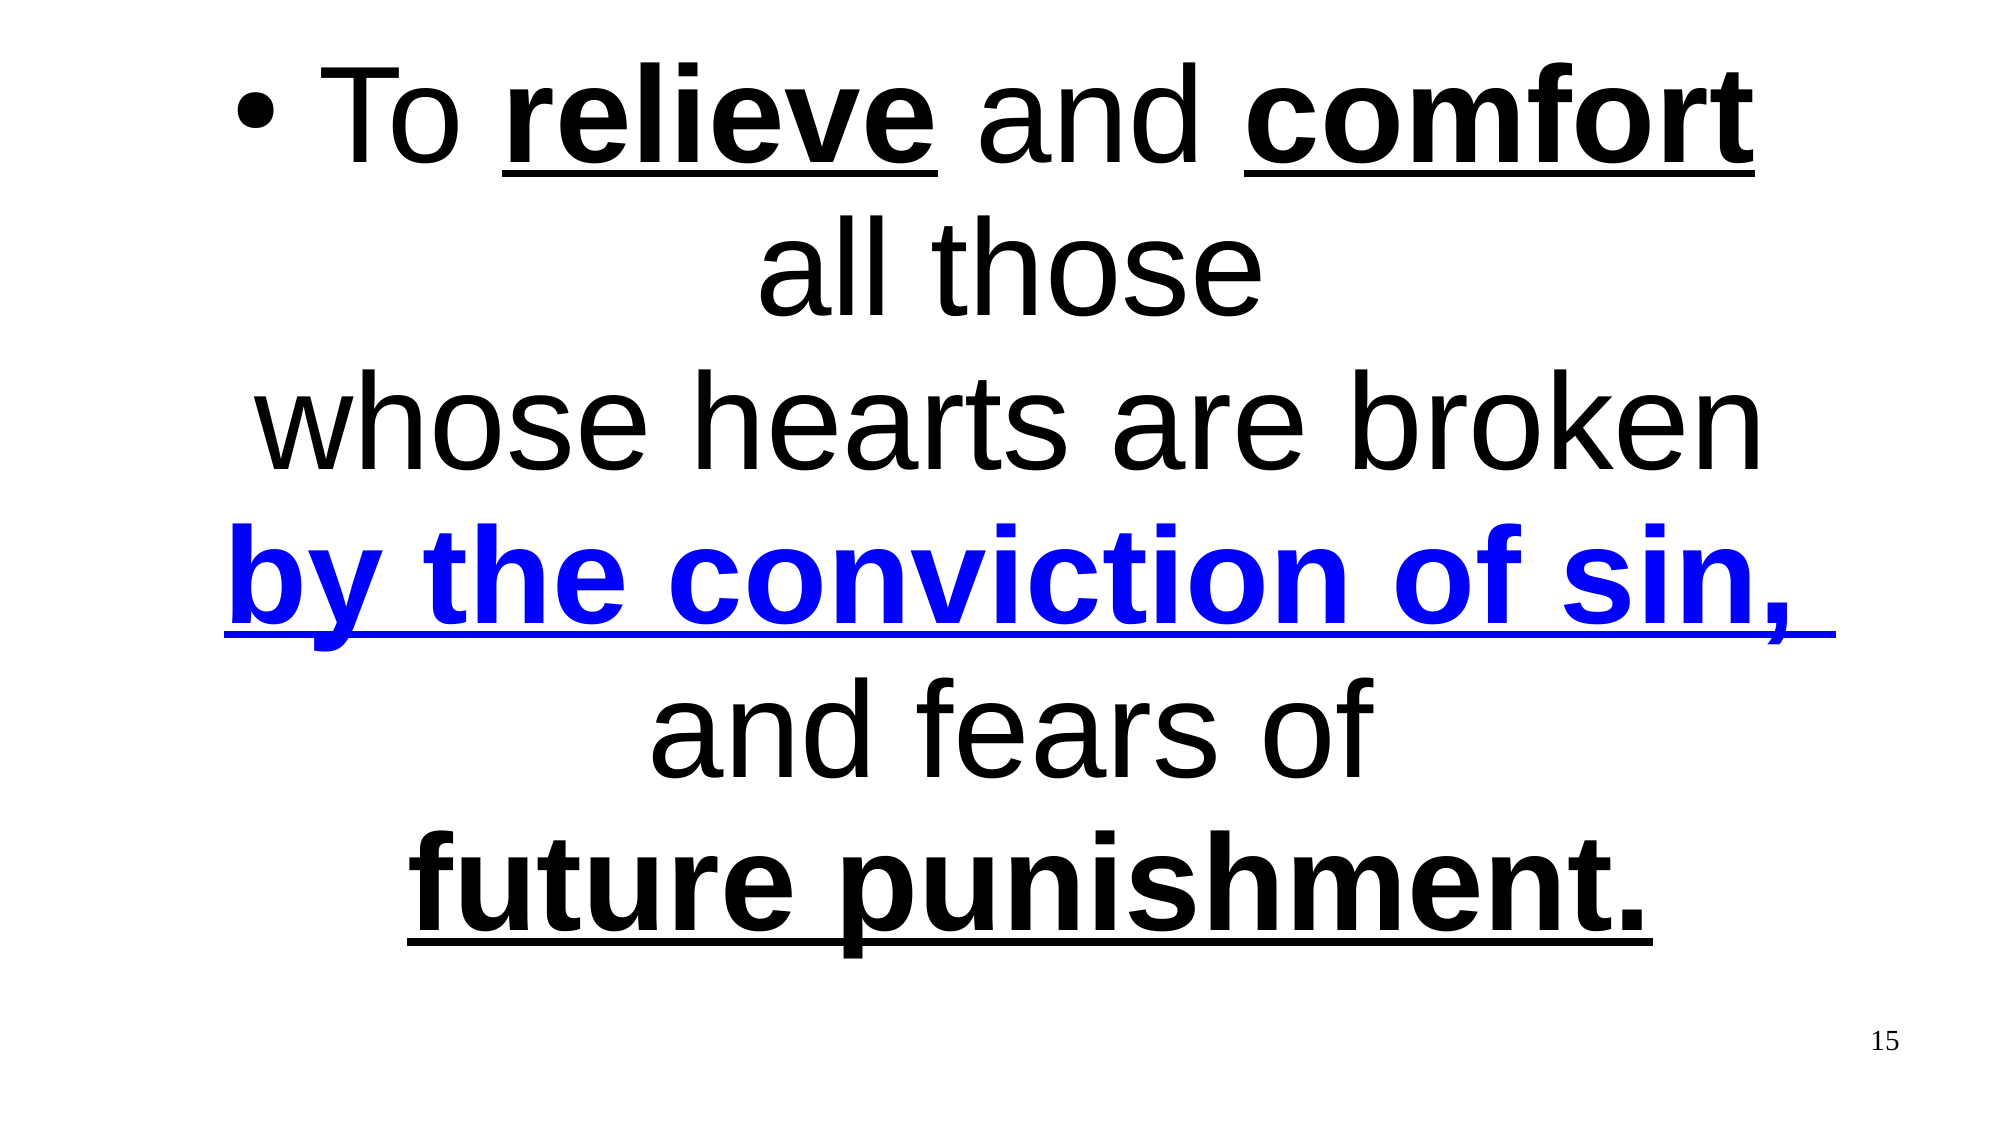

# To relieve and comfort all those whose hearts are broken by the conviction of sin, and fears of future punishment.
15